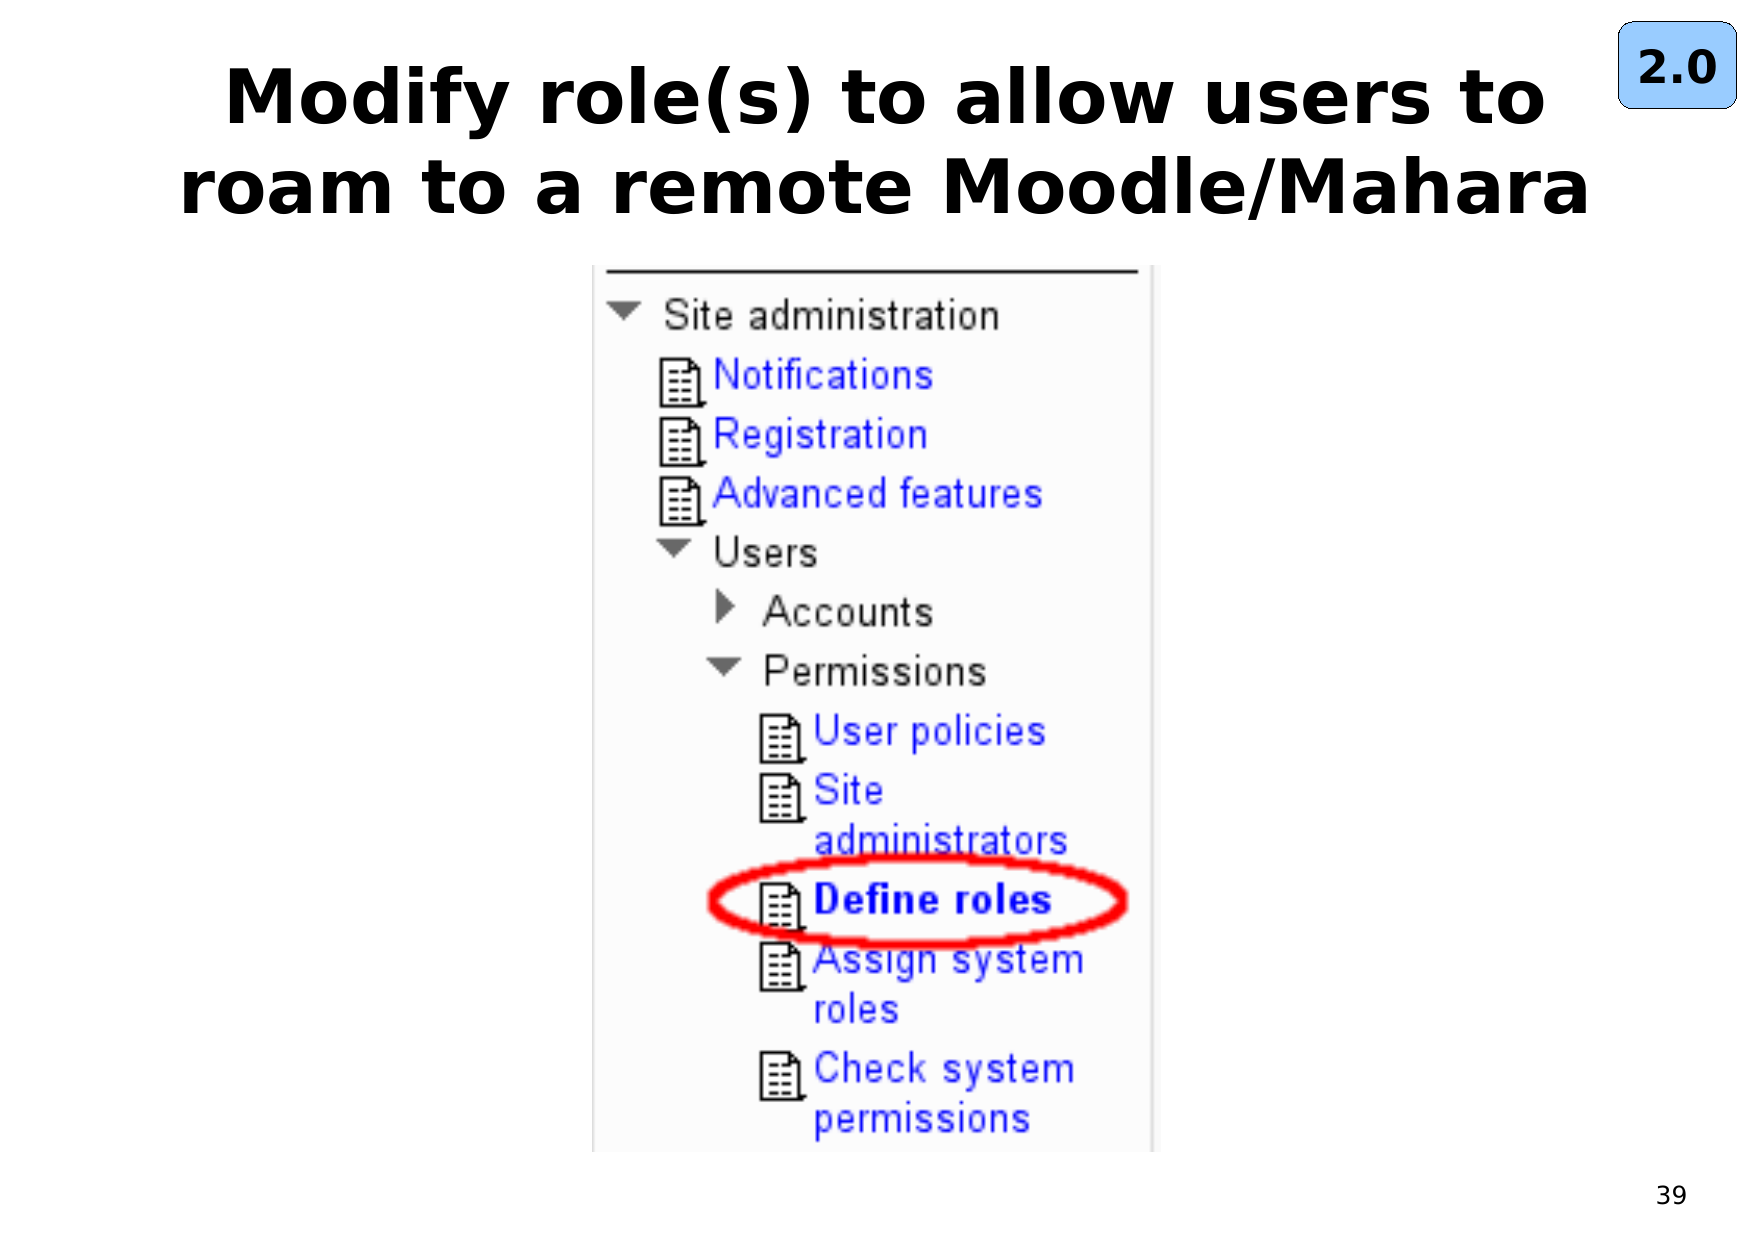

2.0
# Modify role(s) to allow users to roam to a remote Moodle/Mahara
39